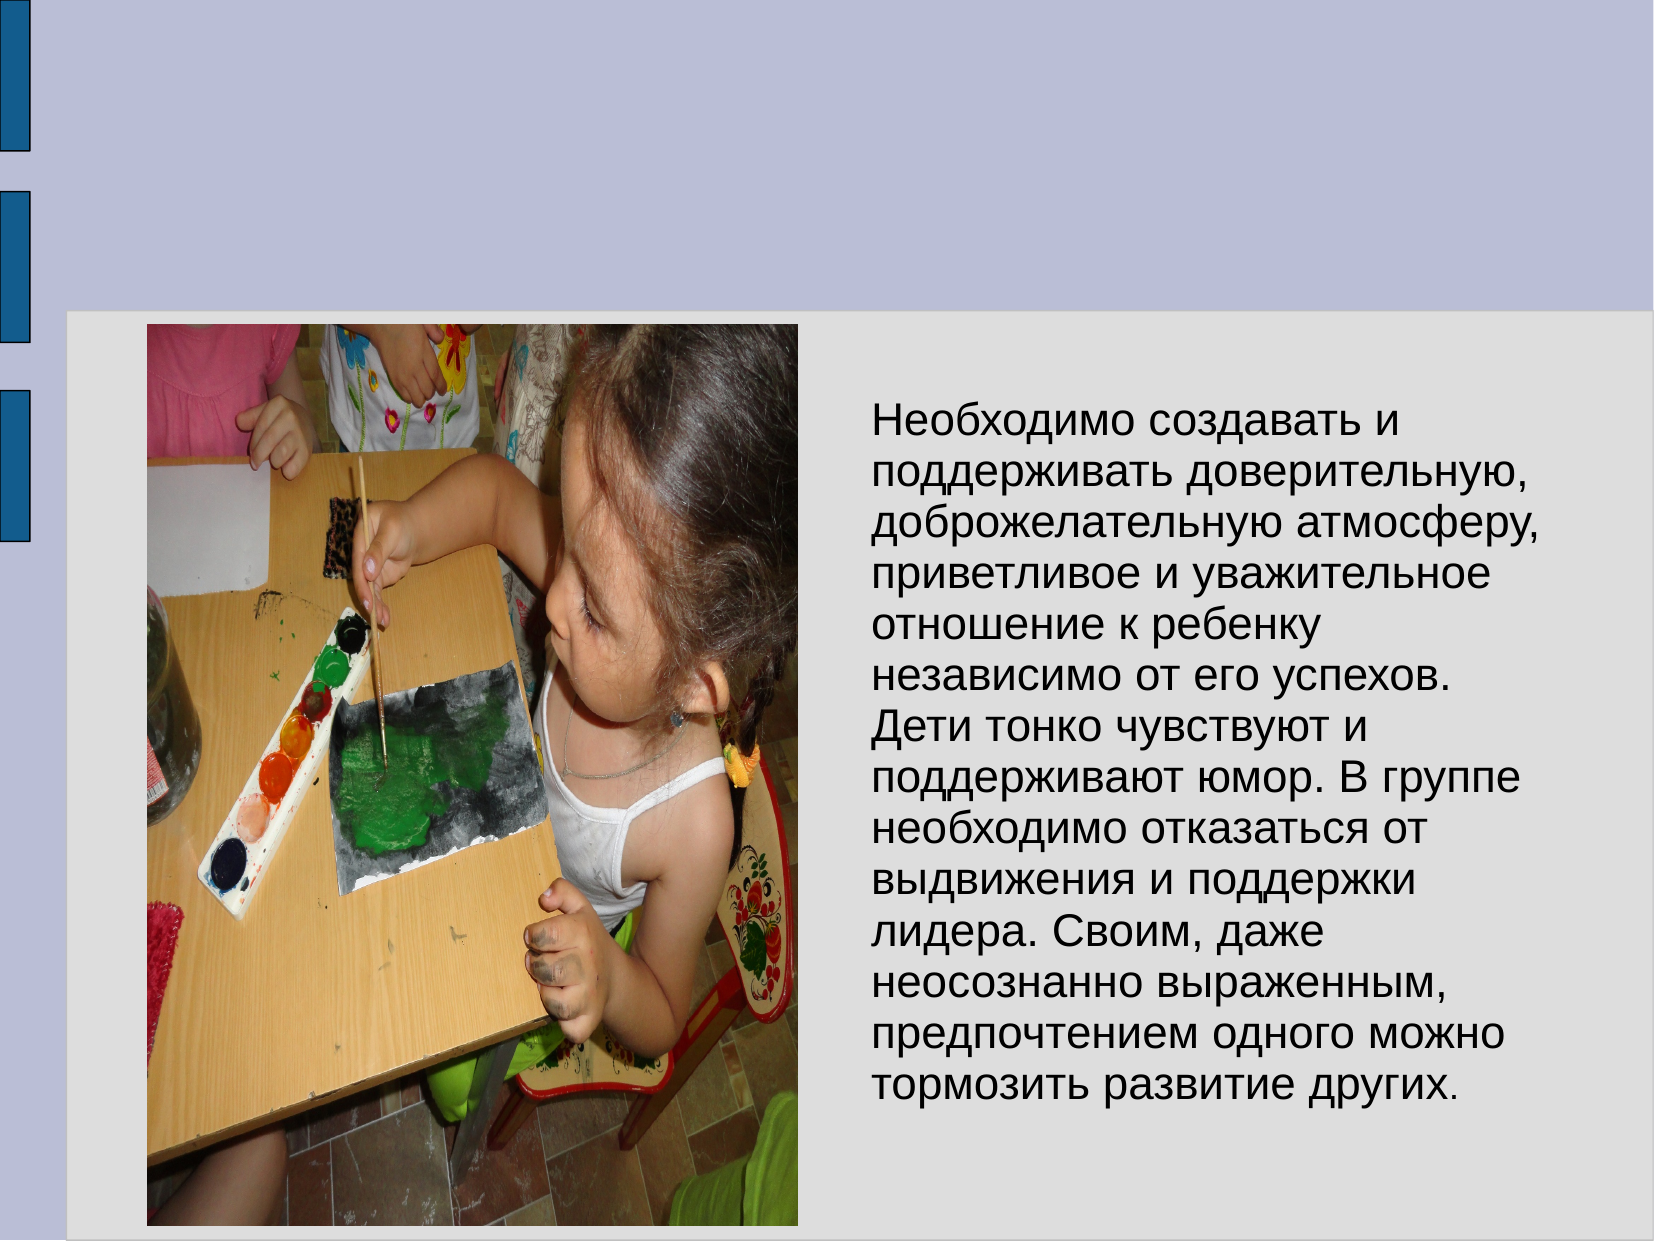

Необходимо создавать и поддерживать доверительную, доброжелательную атмосферу, приветливое и уважительное отношение к ребенку независимо от его успехов. Дети тонко чувствуют и поддерживают юмор. В группе необходимо отказаться от выдвижения и поддержки лидера. Своим, даже неосознанно выраженным, предпочтением одного можно тормозить развитие других.